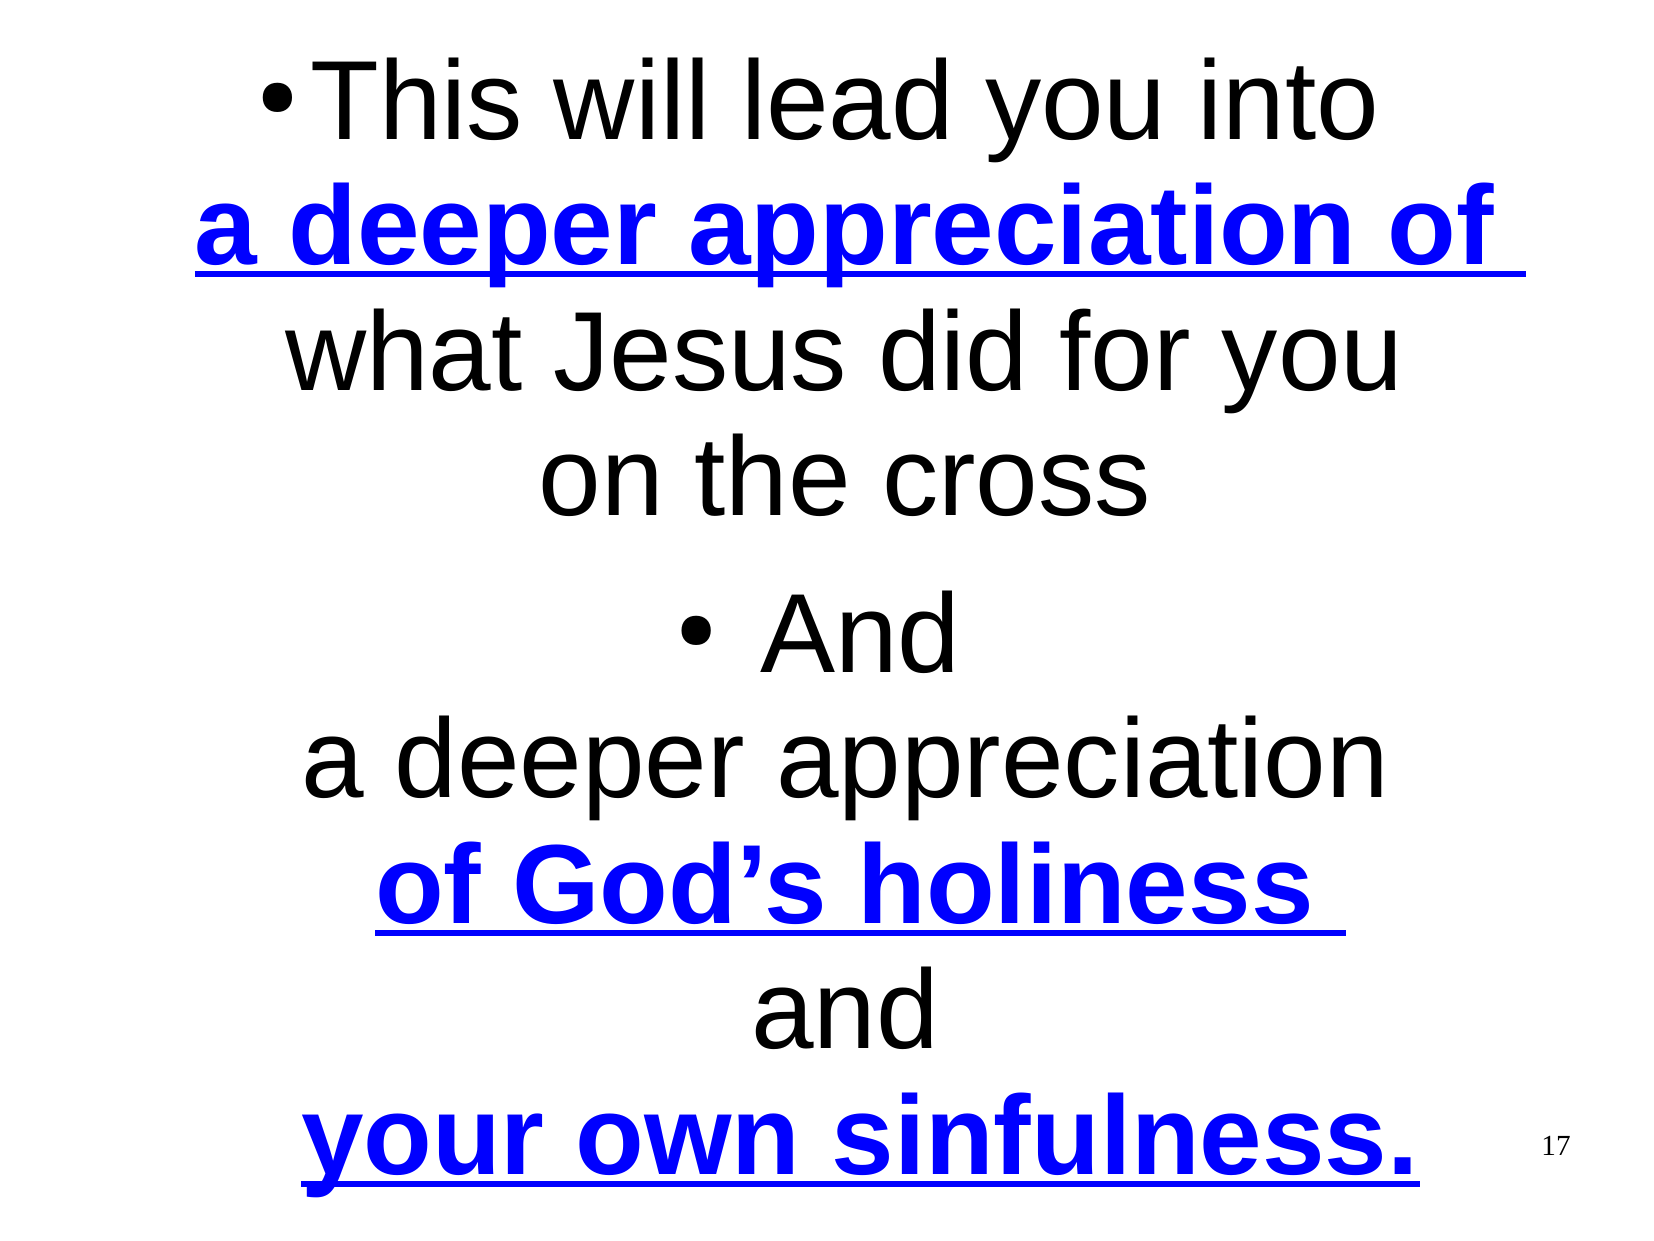

# This will lead you into a deeper appreciation of what Jesus did for you on the cross
 And
a deeper appreciation
of God’s holiness
and
your own sinfulness.
17